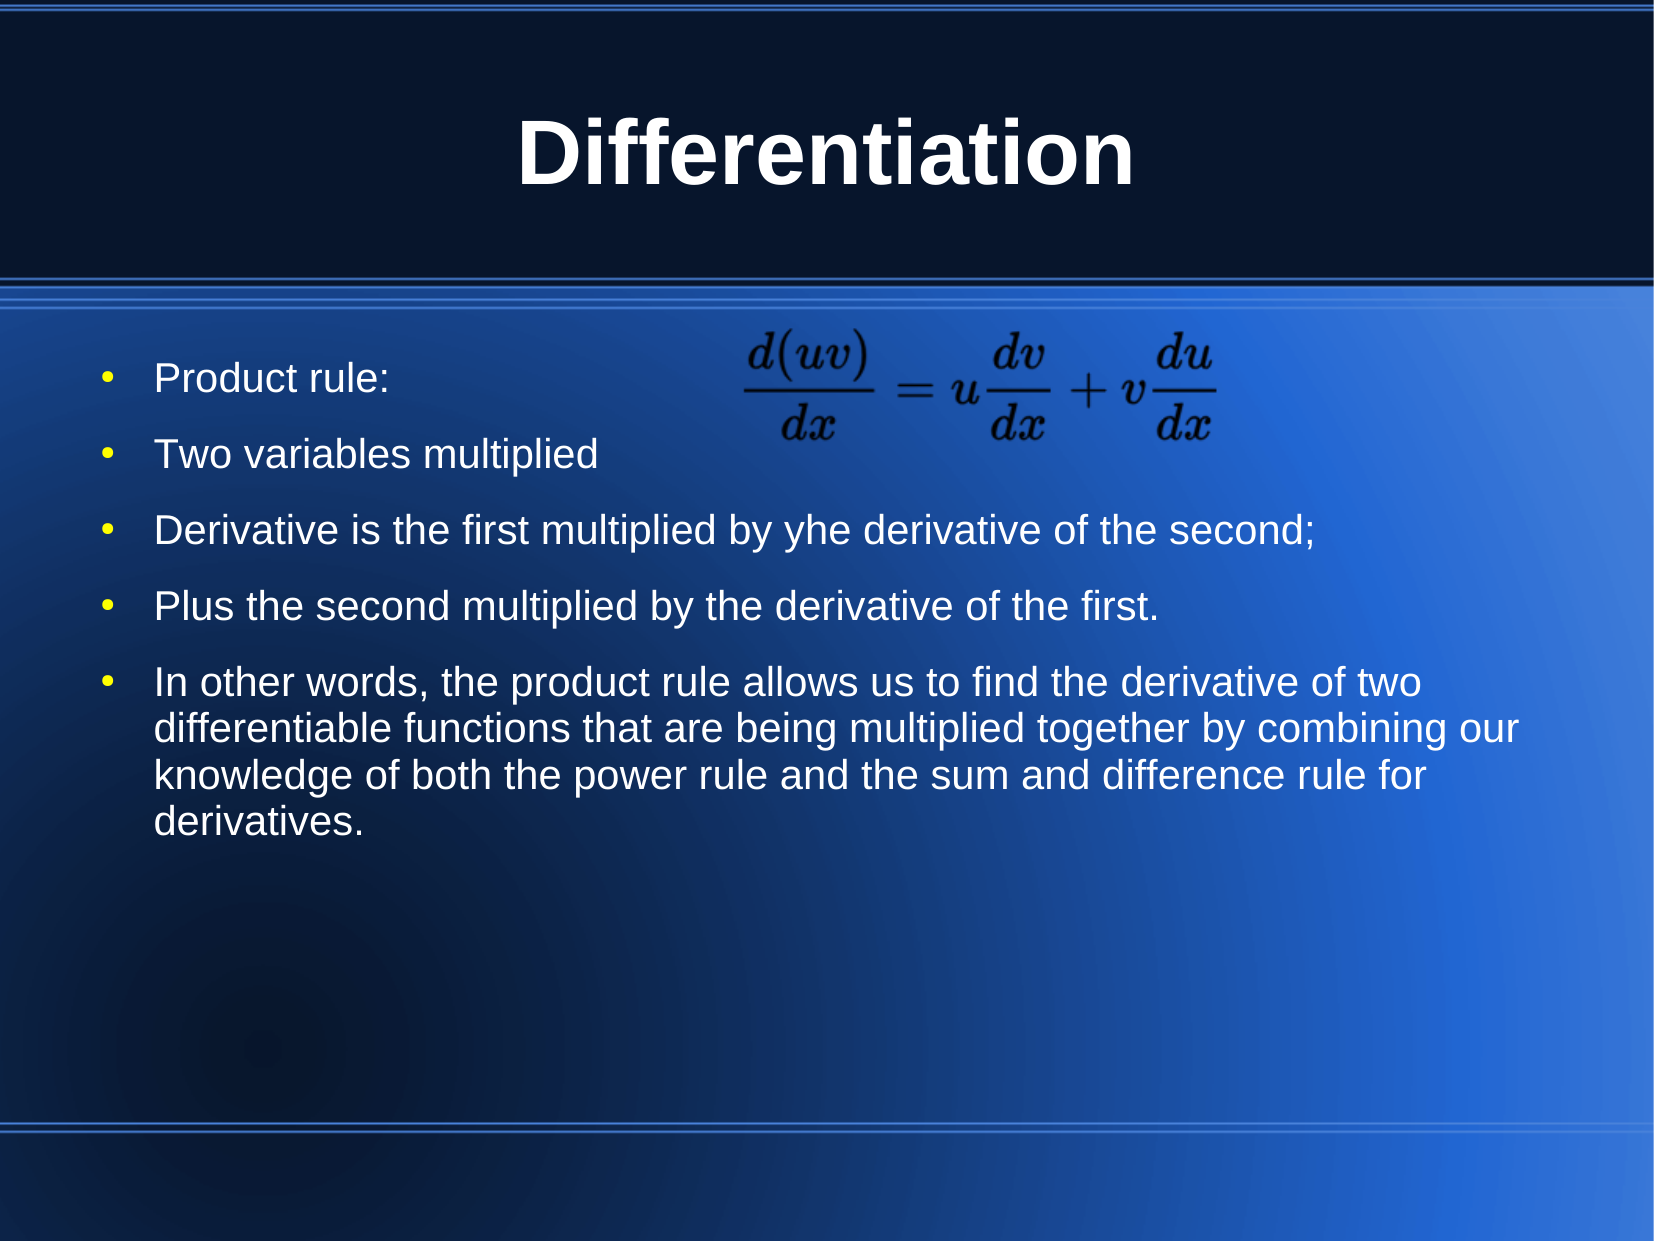

# Differentiation
Product rule:
Two variables multiplied
Derivative is the first multiplied by yhe derivative of the second;
Plus the second multiplied by the derivative of the first.
In other words, the product rule allows us to find the derivative of two differentiable functions that are being multiplied together by combining our knowledge of both the power rule and the sum and difference rule for derivatives.